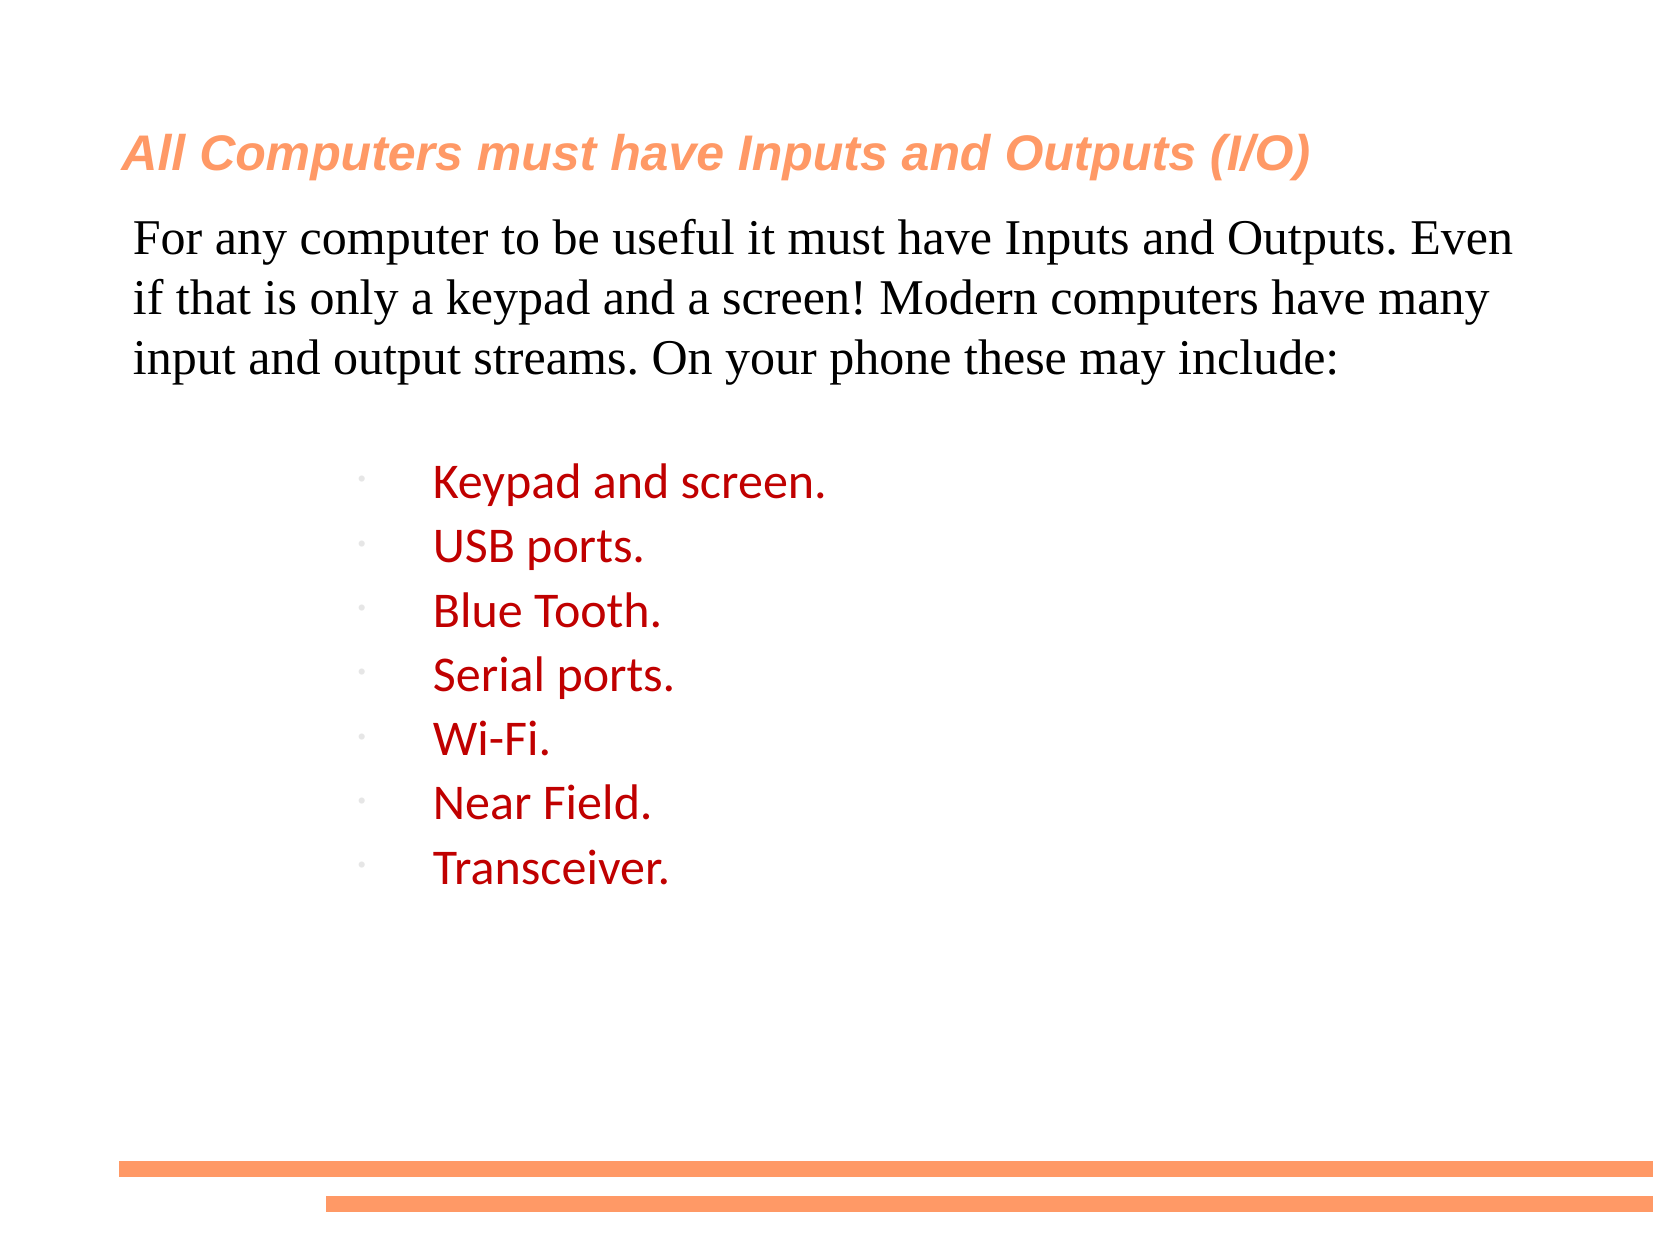

# All Computers must have Inputs and Outputs (I/O)
For any computer to be useful it must have Inputs and Outputs. Even if that is only a keypad and a screen! Modern computers have many input and output streams. On your phone these may include:
Keypad and screen.
USB ports.
Blue Tooth.
Serial ports.
Wi-Fi.
Near Field.
Transceiver.